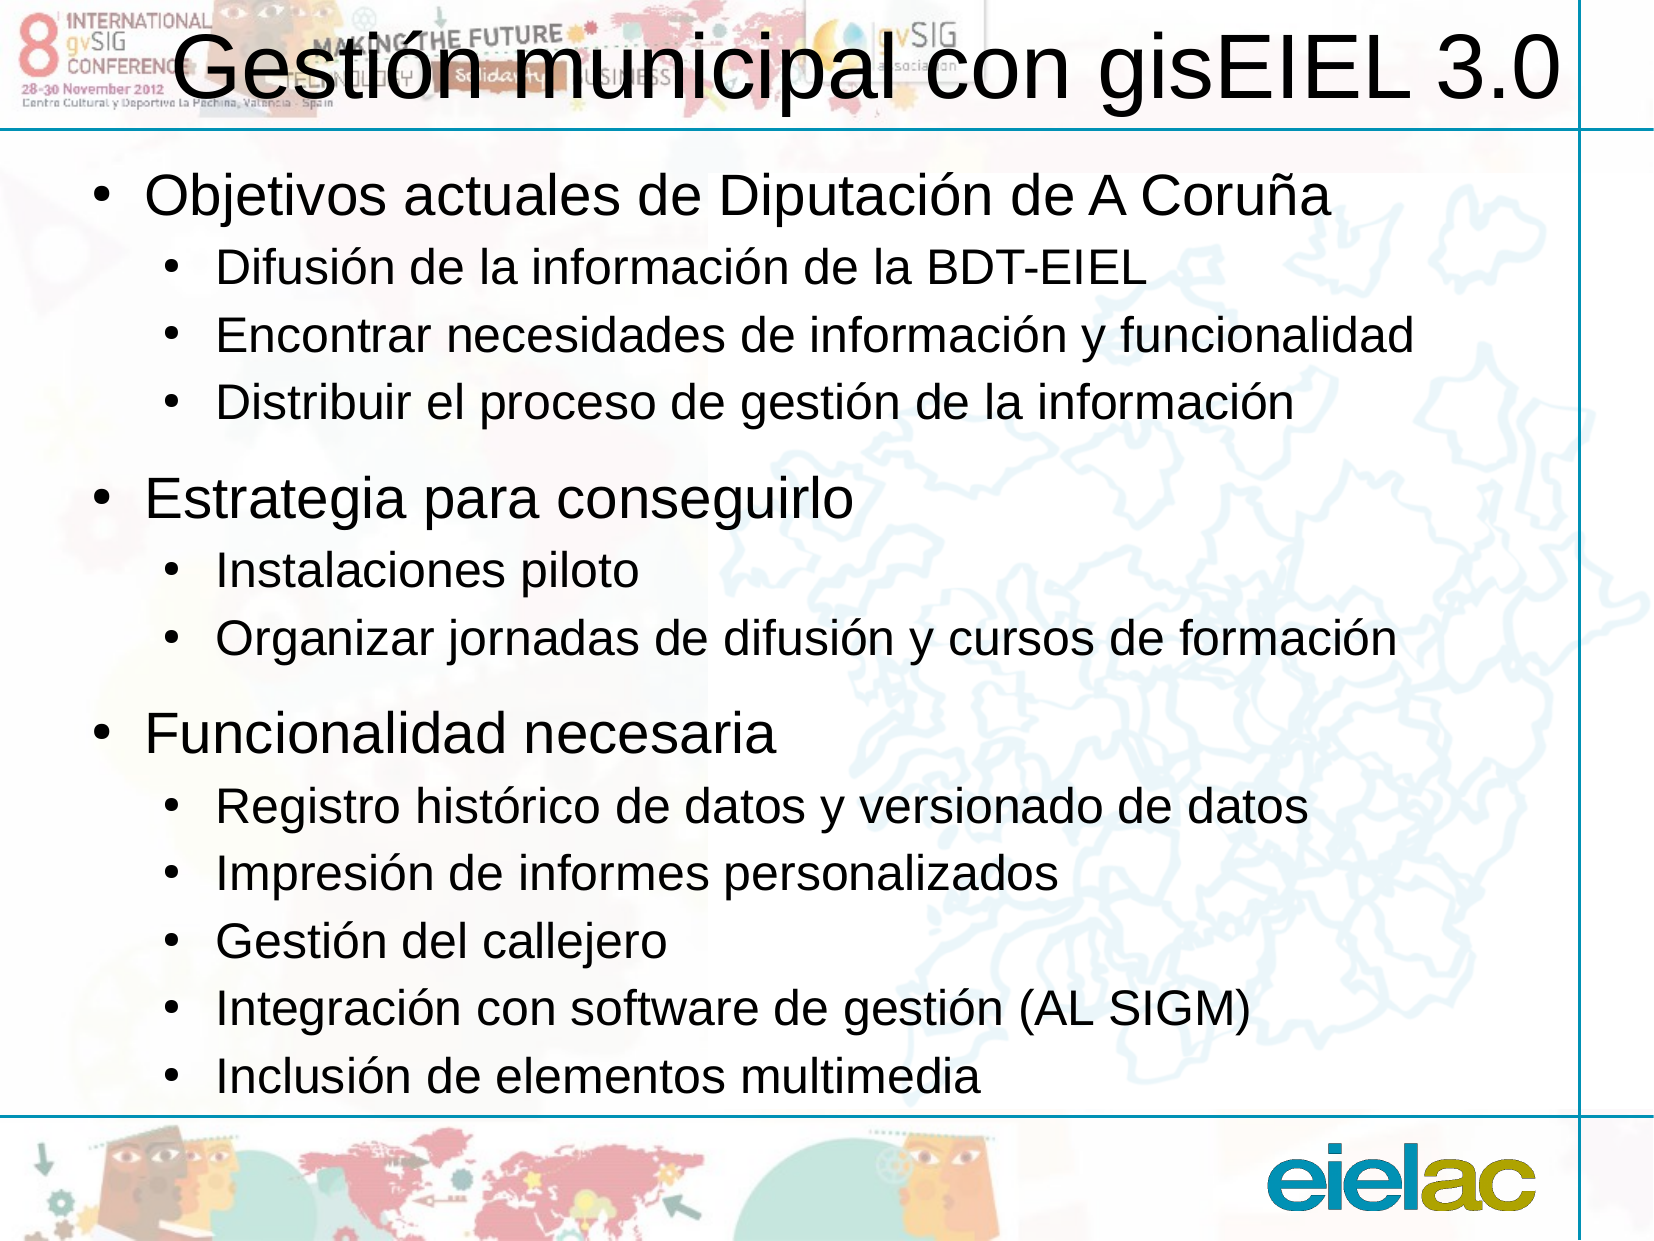

# Gestión municipal con gisEIEL 3.0
Objetivos actuales de Diputación de A Coruña
Difusión de la información de la BDT-EIEL
Encontrar necesidades de información y funcionalidad
Distribuir el proceso de gestión de la información
Estrategia para conseguirlo
Instalaciones piloto
Organizar jornadas de difusión y cursos de formación
Funcionalidad necesaria
Registro histórico de datos y versionado de datos
Impresión de informes personalizados
Gestión del callejero
Integración con software de gestión (AL SIGM)
Inclusión de elementos multimedia